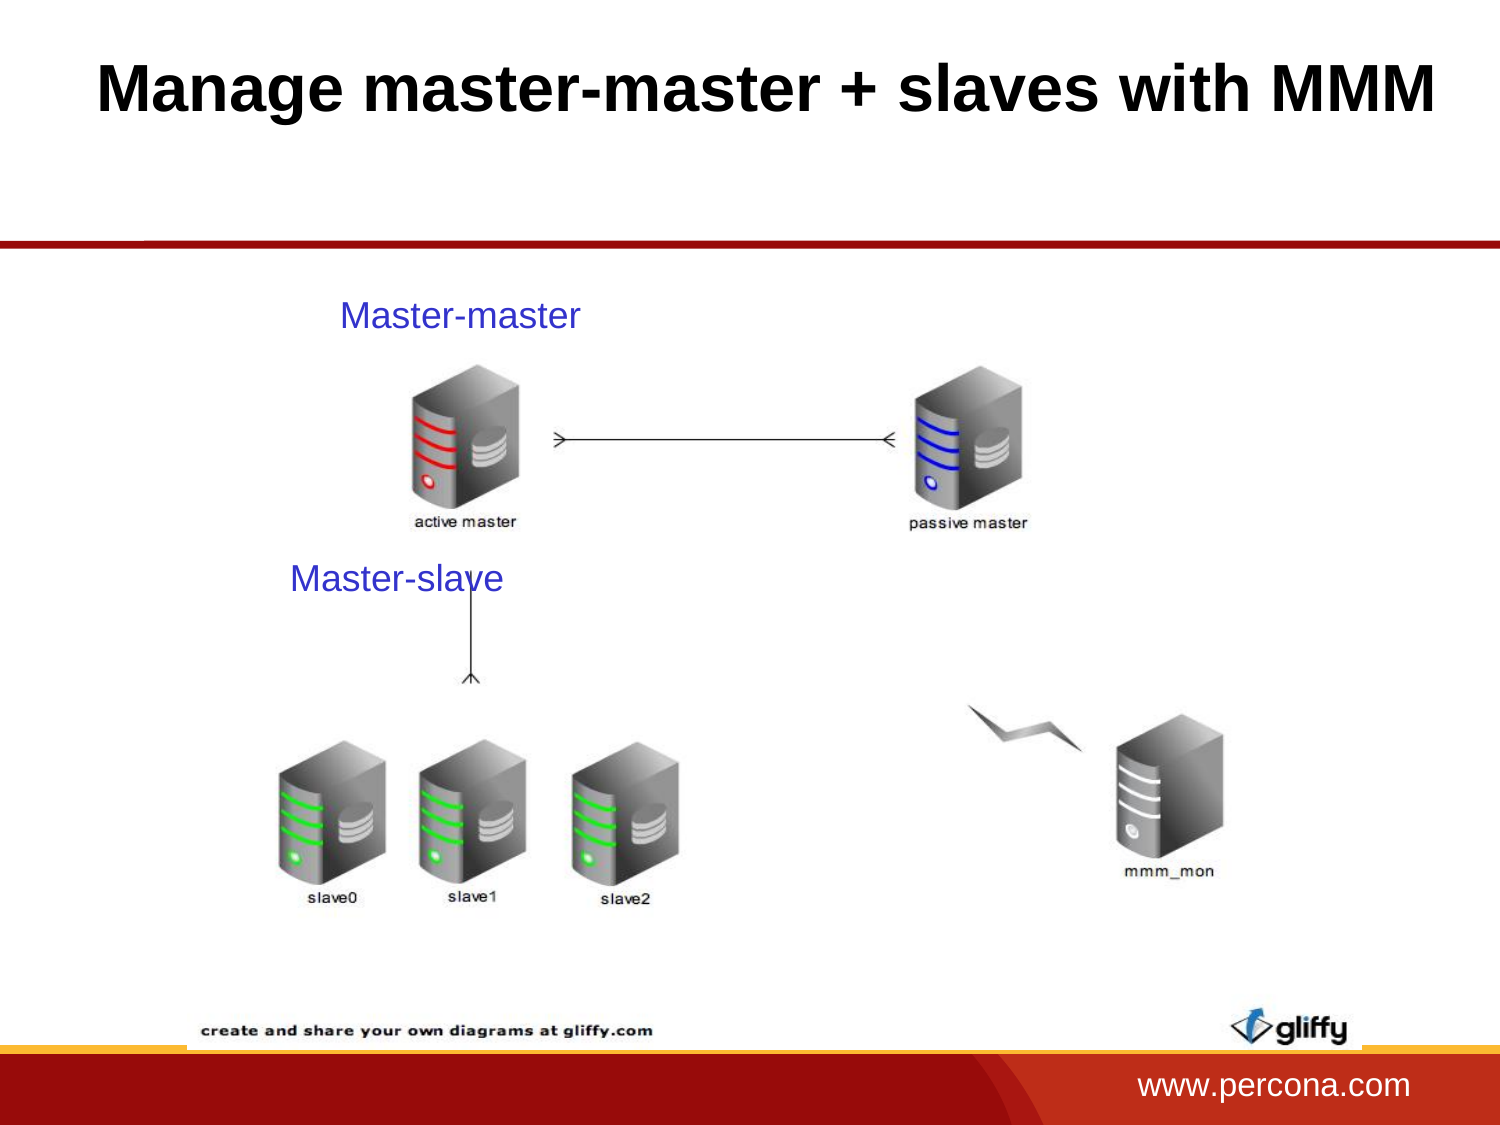

# Manage master-master + slaves with MMM
Master-master
Master-slave